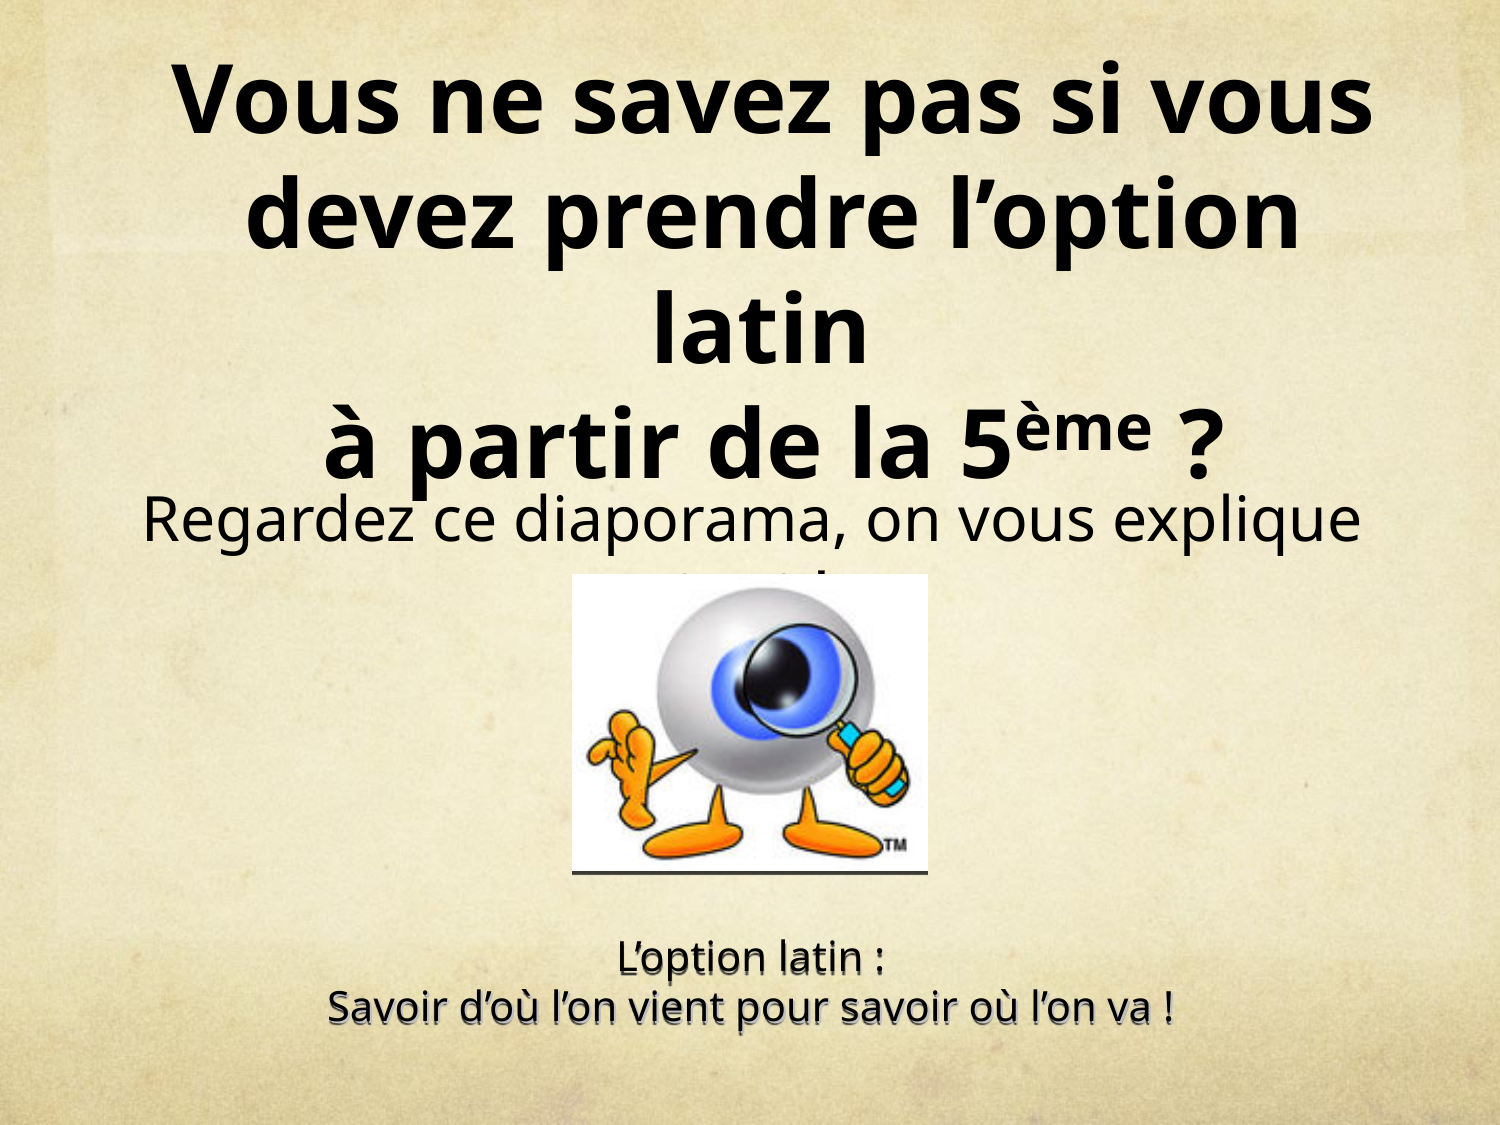

# Vous ne savez pas si vous devez prendre l’option latin à partir de la 5ème ?
Regardez ce diaporama, on vous explique tout !
L’option latin :
Savoir d’où l’on vient pour savoir où l’on va !